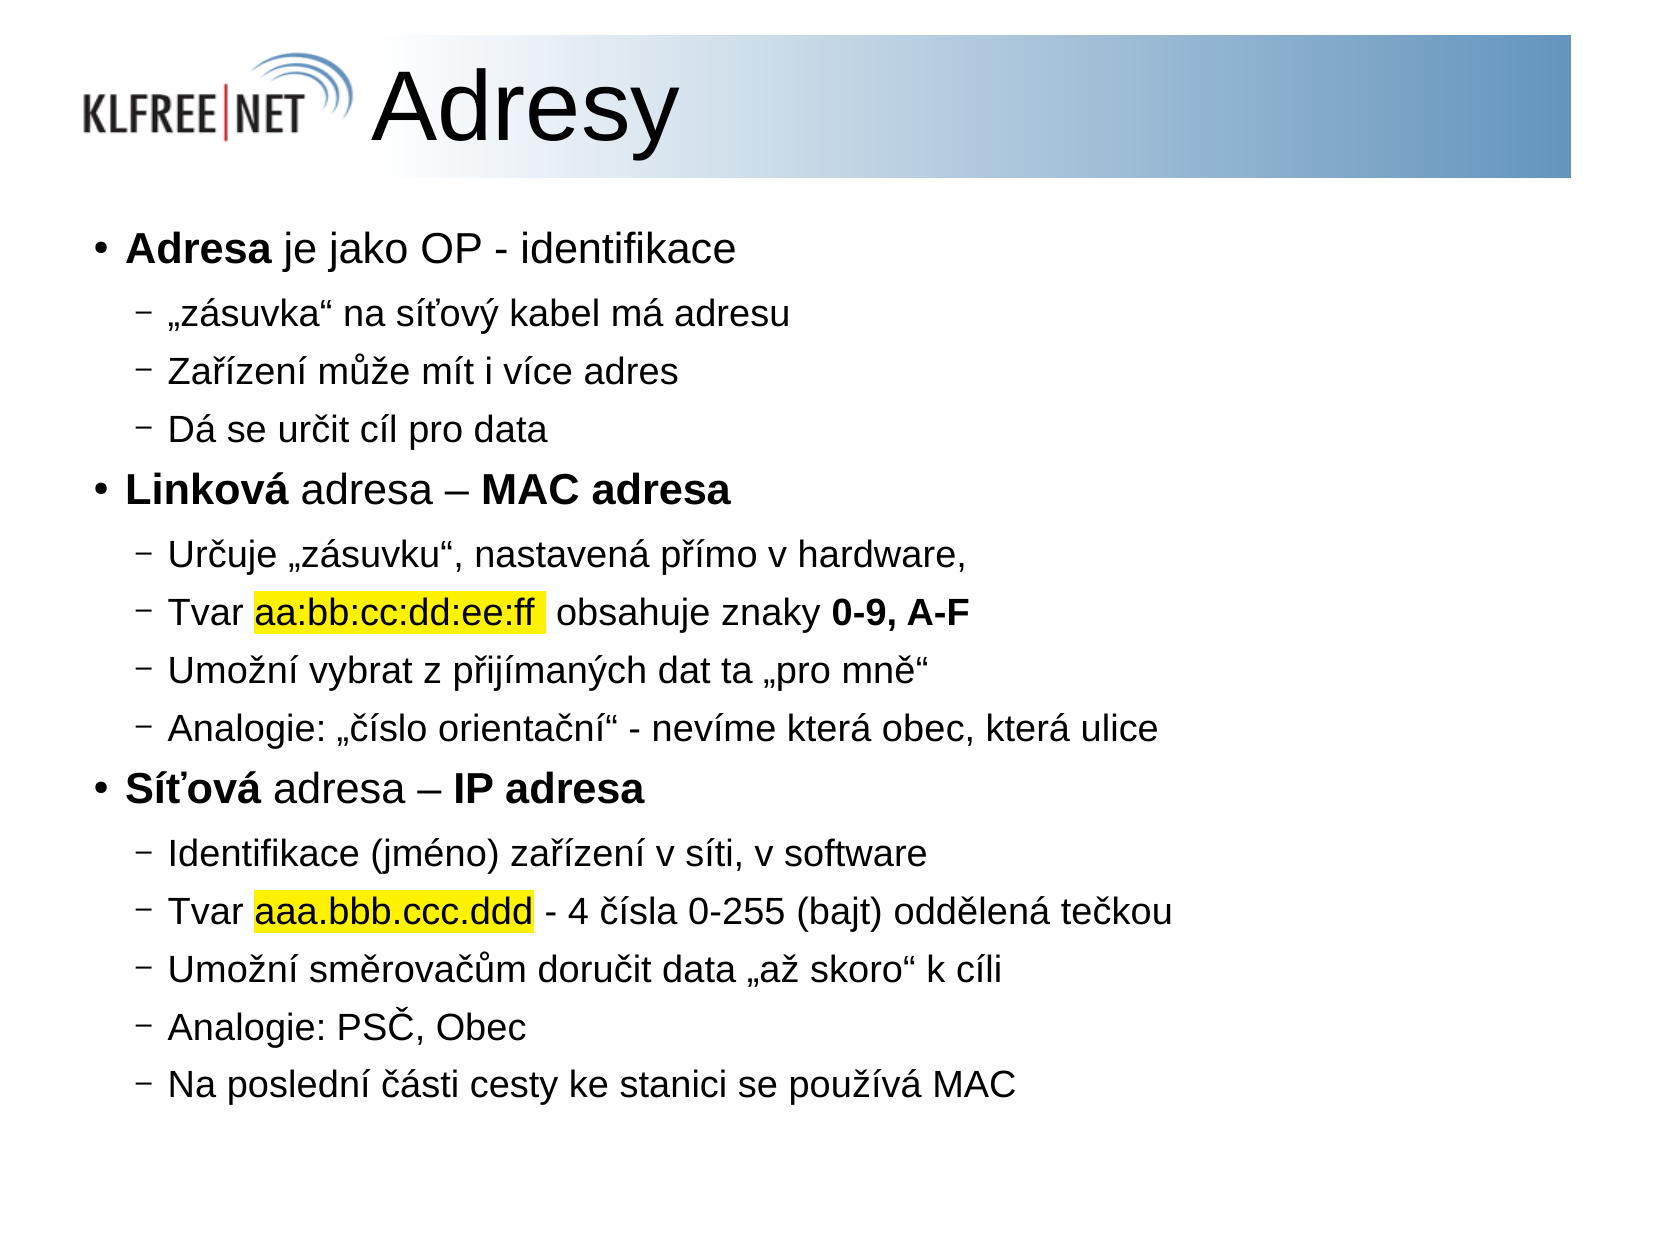

# Adresy
Adresa je jako OP - identifikace
„zásuvka“ na síťový kabel má adresu
Zařízení může mít i více adres
Dá se určit cíl pro data
Linková adresa – MAC adresa
Určuje „zásuvku“, nastavená přímo v hardware,
Tvar aa:bb:cc:dd:ee:ff obsahuje znaky 0-9, A-F
Umožní vybrat z přijímaných dat ta „pro mně“
Analogie: „číslo orientační“ - nevíme která obec, která ulice
Síťová adresa – IP adresa
Identifikace (jméno) zařízení v síti, v software
Tvar aaa.bbb.ccc.ddd - 4 čísla 0-255 (bajt) oddělená tečkou
Umožní směrovačům doručit data „až skoro“ k cíli
Analogie: PSČ, Obec
Na poslední části cesty ke stanici se používá MAC